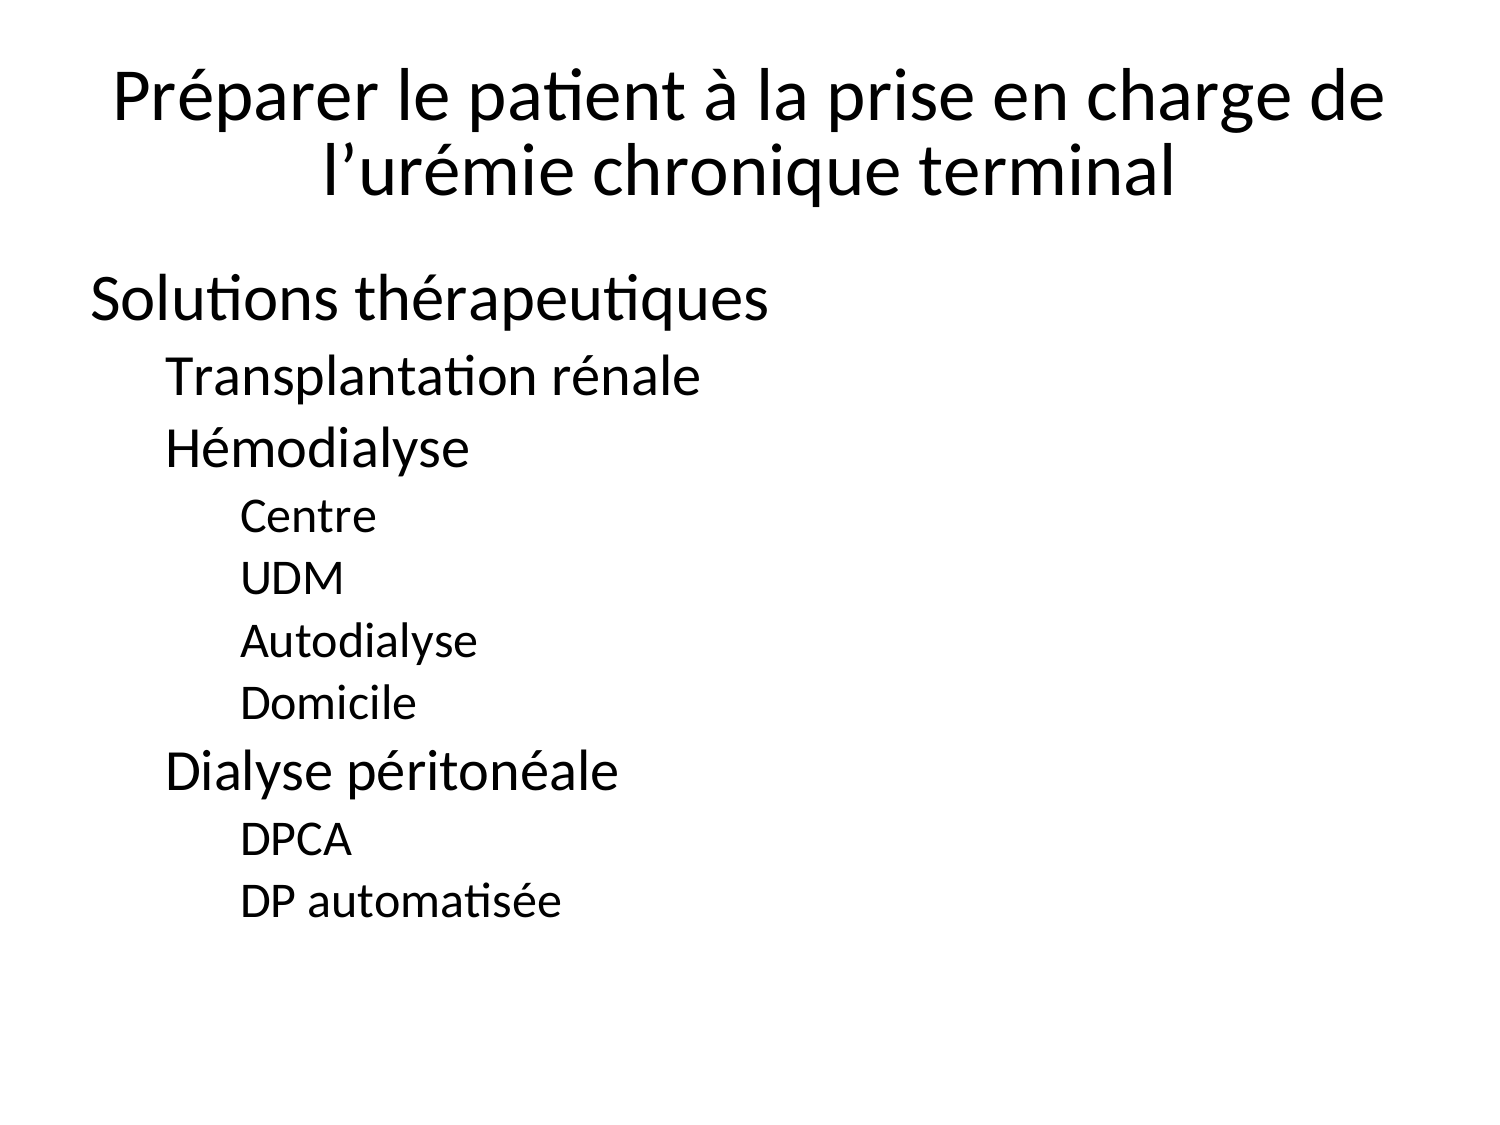

# Préparer le patient à la prise en charge de l’urémie chronique terminal
Solutions thérapeutiques
Transplantation rénale
Hémodialyse
Centre
UDM
Autodialyse
Domicile
Dialyse péritonéale
DPCA
DP automatisée